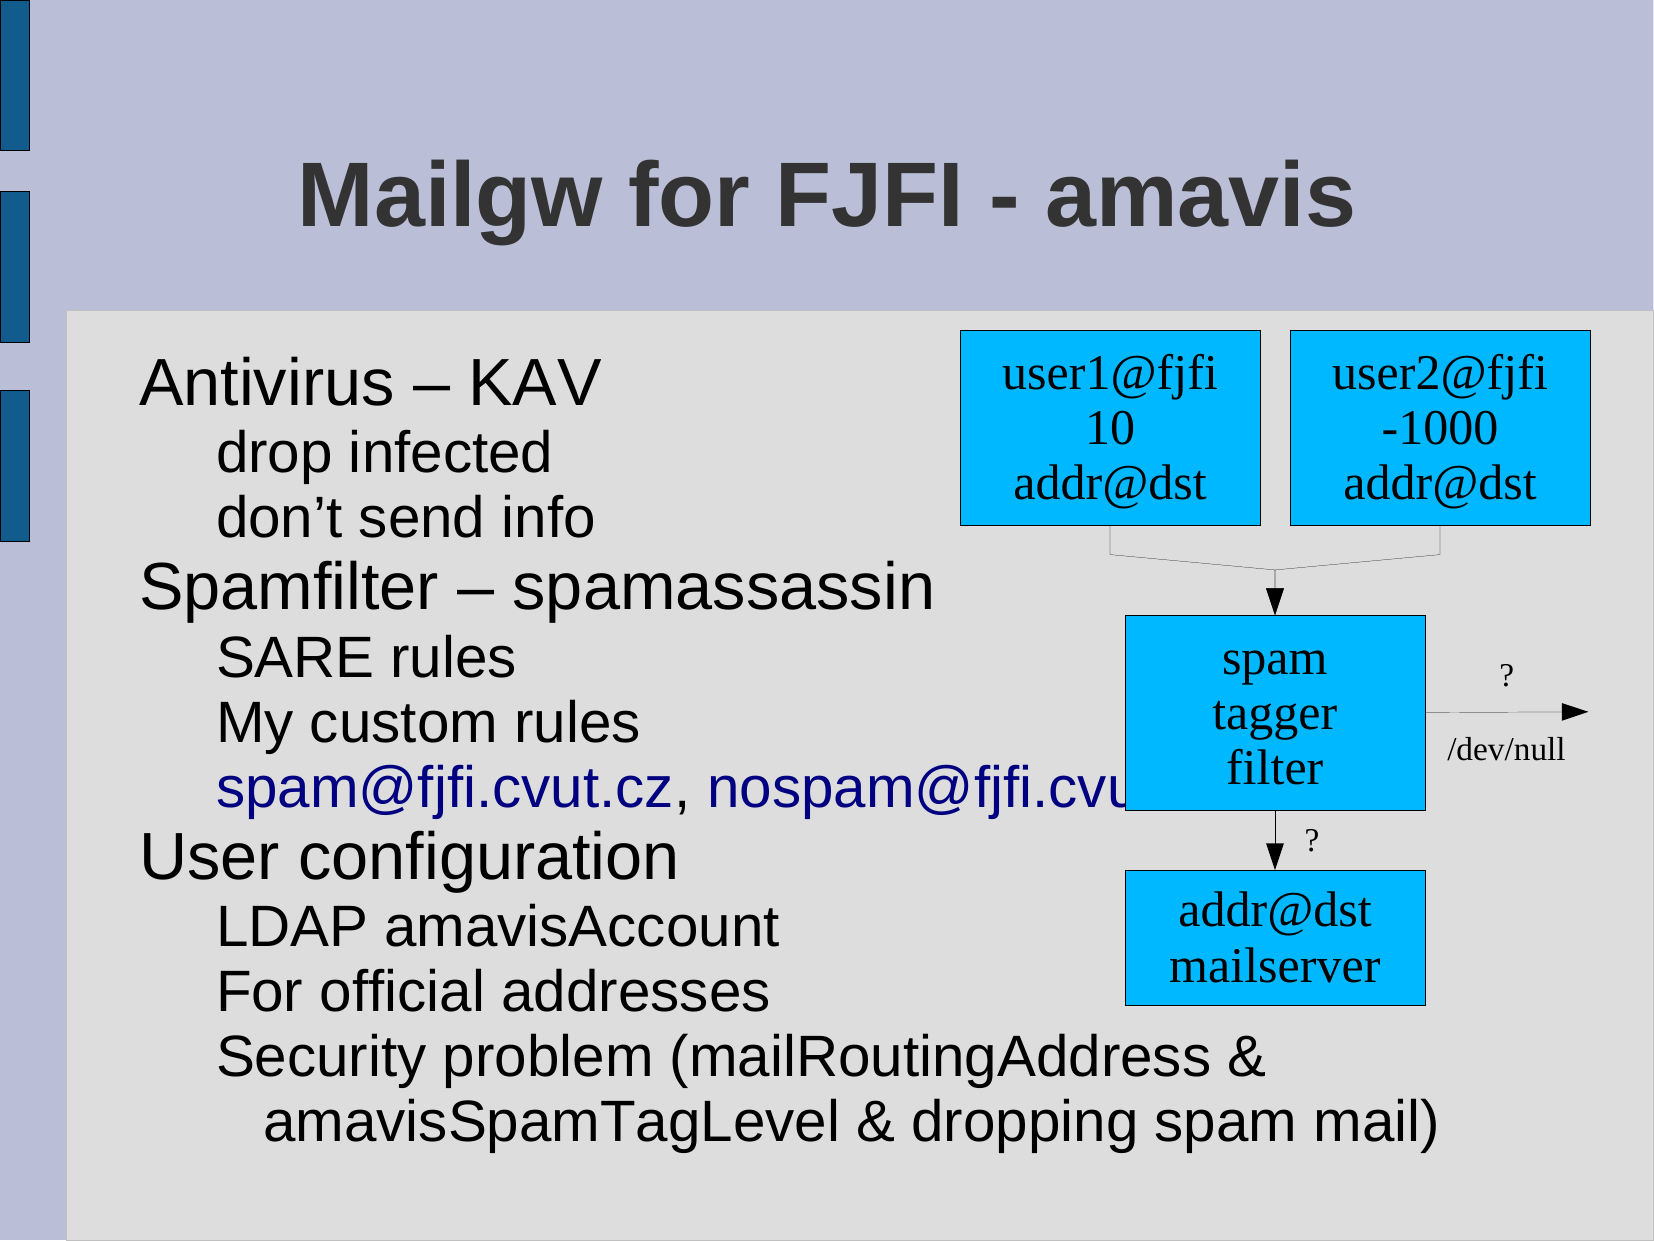

# Mailgw for FJFI - amavis
user1@fjfi
10
addr@dst
user2@fjfi
-1000
addr@dst
Antivirus – KAV
drop infected
don’t send info
Spamfilter – spamassassin
SARE rules
My custom rules
spam@fjfi.cvut.cz, nospam@fjfi.cvut.cz
User configuration
LDAP amavisAccount
For official addresses
Security problem (mailRoutingAddress & amavisSpamTagLevel & dropping spam mail)
spam
tagger
filter
addr@dst
mailserver